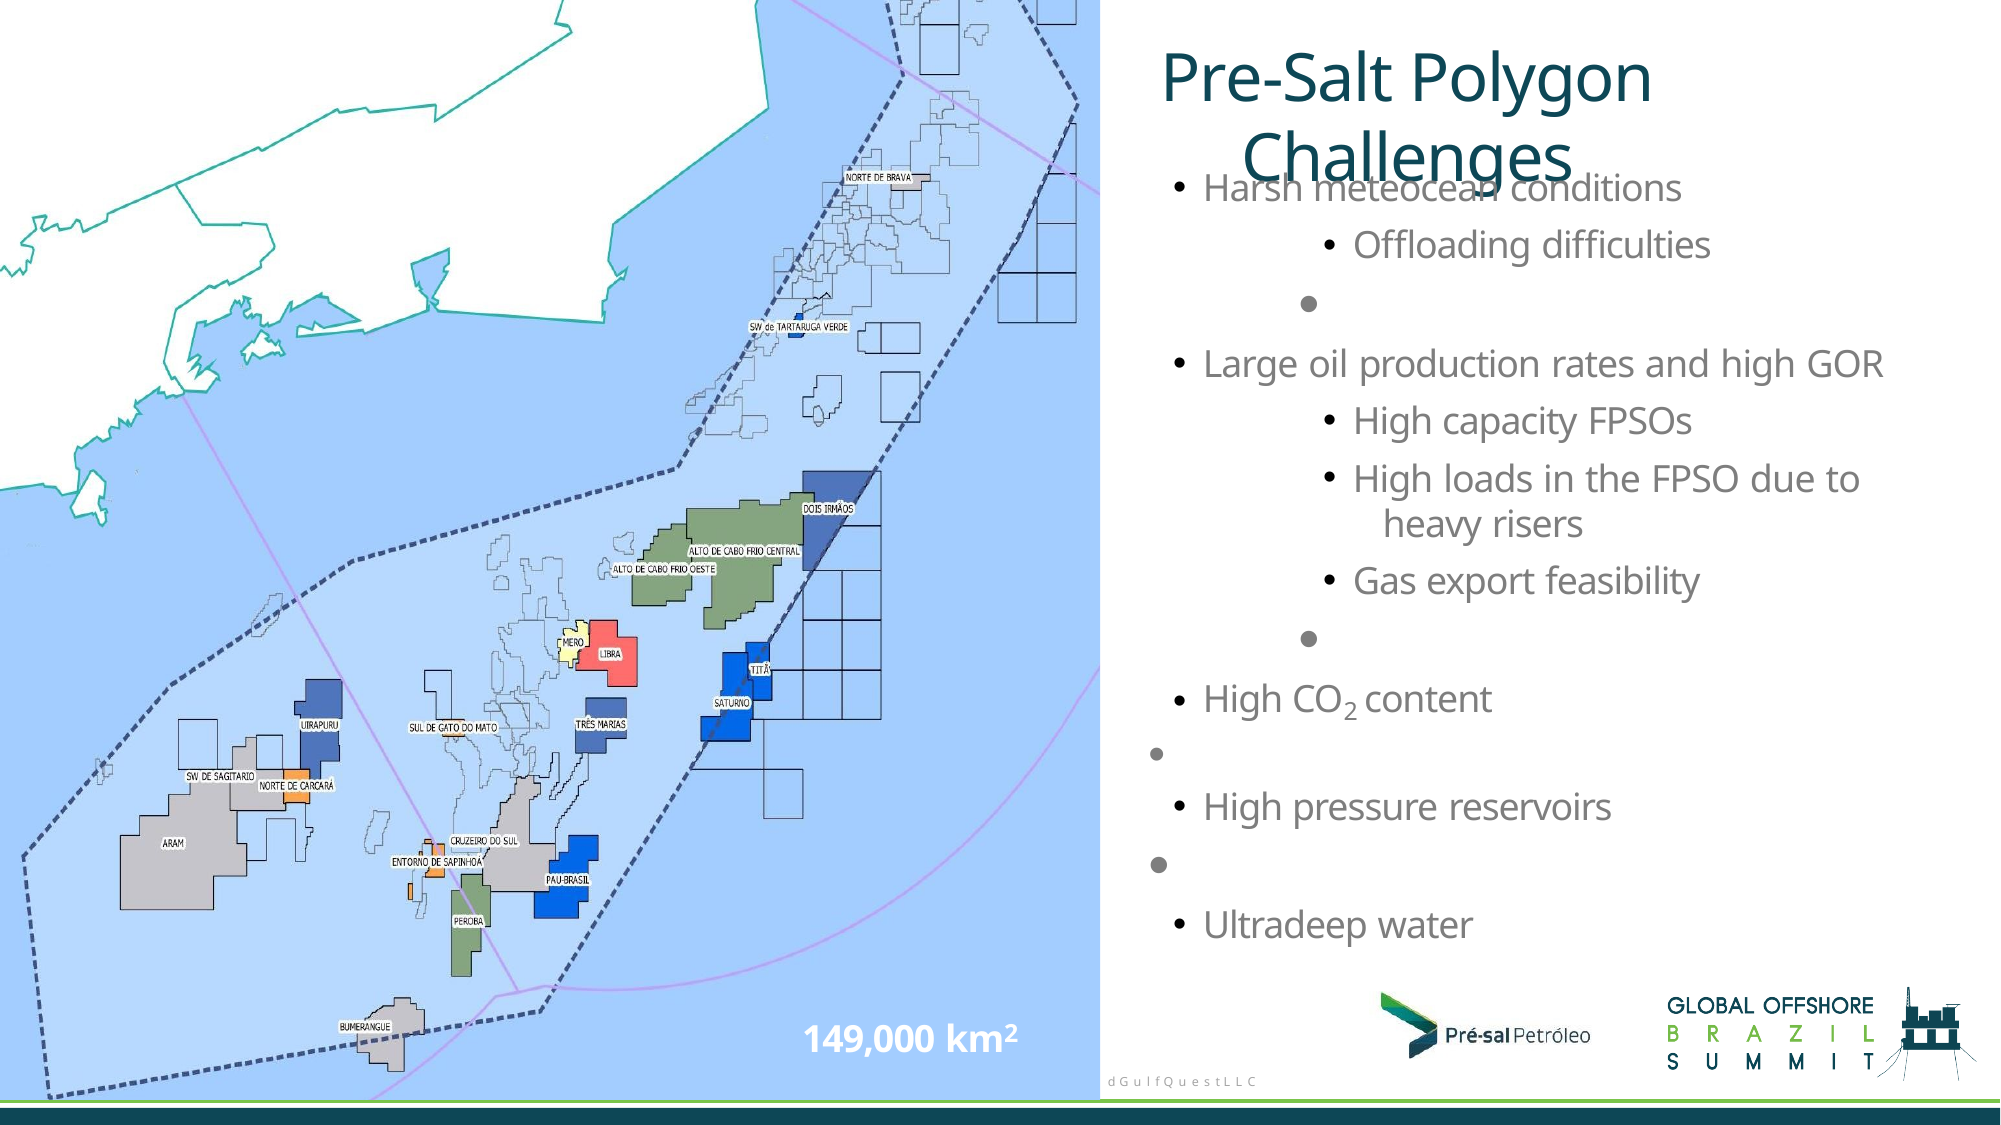

# Pre-Salt Polygon Challenges
Harsh meteocean conditions
Offloading difficulties
Large oil production rates and high GOR
High capacity FPSOs
High loads in the FPSO due to heavy risers
Gas export feasibility
High CO2 content
High pressure reservoirs
Ultradeep water
149,000 km2
d G u l f Q u e s t L L C
© G l o b a l O f f s h o r e B r a z i l S u m m i t a n